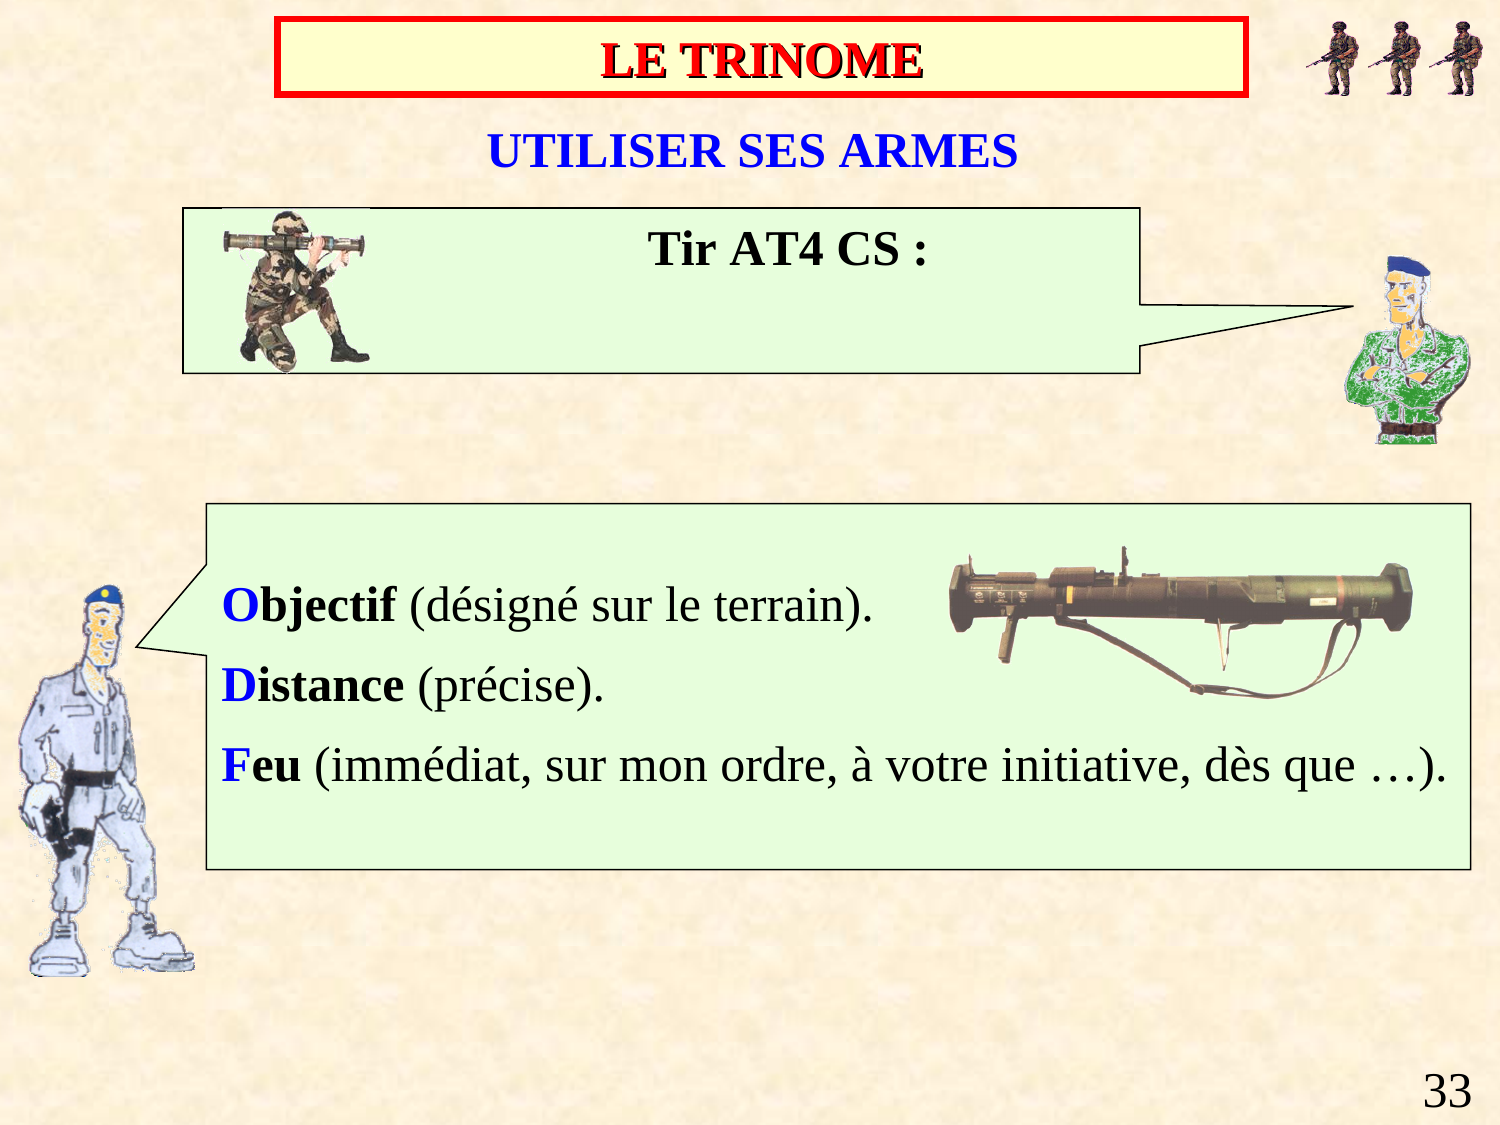

LE TRINOME
UTILISER SES ARMES
 Tir AT4 CS :
Objectif (désigné sur le terrain).
Distance (précise).
Feu (immédiat, sur mon ordre, à votre initiative, dès que …).
33